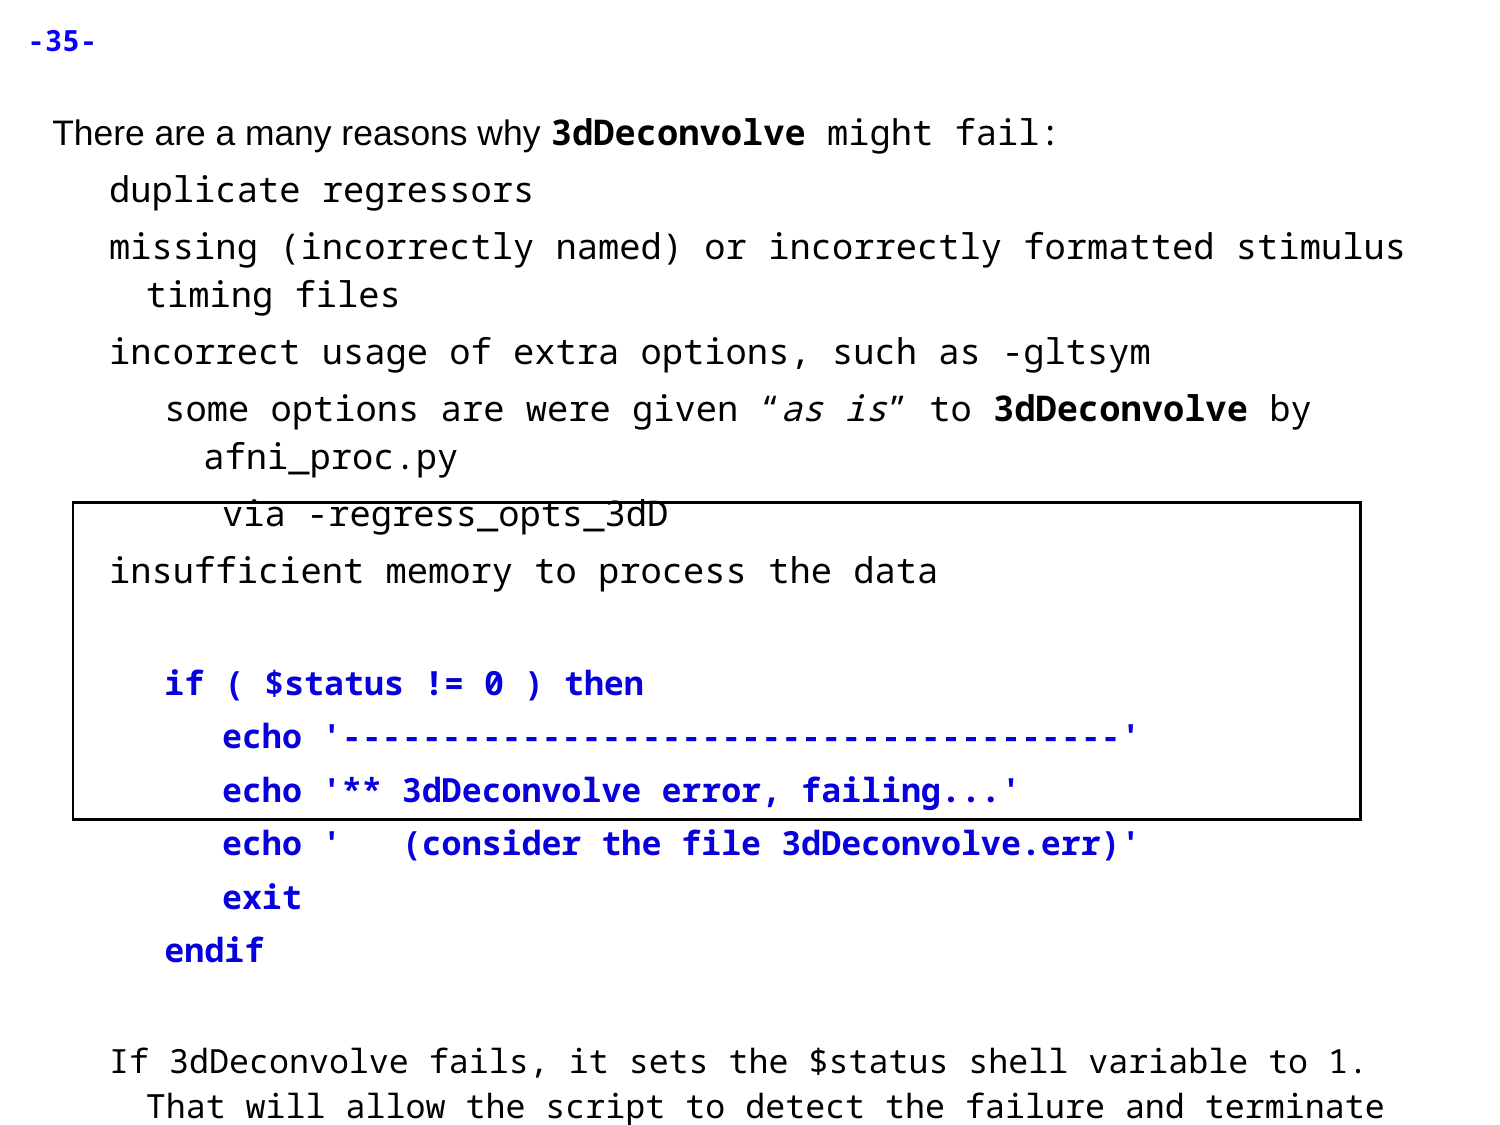

# There are a many reasons why 3dDeconvolve might fail:
duplicate regressors
missing (incorrectly named) or incorrectly formatted stimulus timing files
incorrect usage of extra options, such as -gltsym
some options are were given “as is” to 3dDeconvolve by afni_proc.py
via -regress_opts_3dD
insufficient memory to process the data
if ( $status != 0 ) then
echo '---------------------------------------'
echo '** 3dDeconvolve error, failing...'
echo ' (consider the file 3dDeconvolve.err)'
exit
endif
If 3dDeconvolve fails, it sets the $status shell variable to 1. That will allow the script to detect the failure and terminate early, so the user can see the errors.
3dDeconvolve stores any errors in 3dDeconvolve.err, for later review.
Some errors require user acknowledgment by using the “-GOFORIT NN” option.